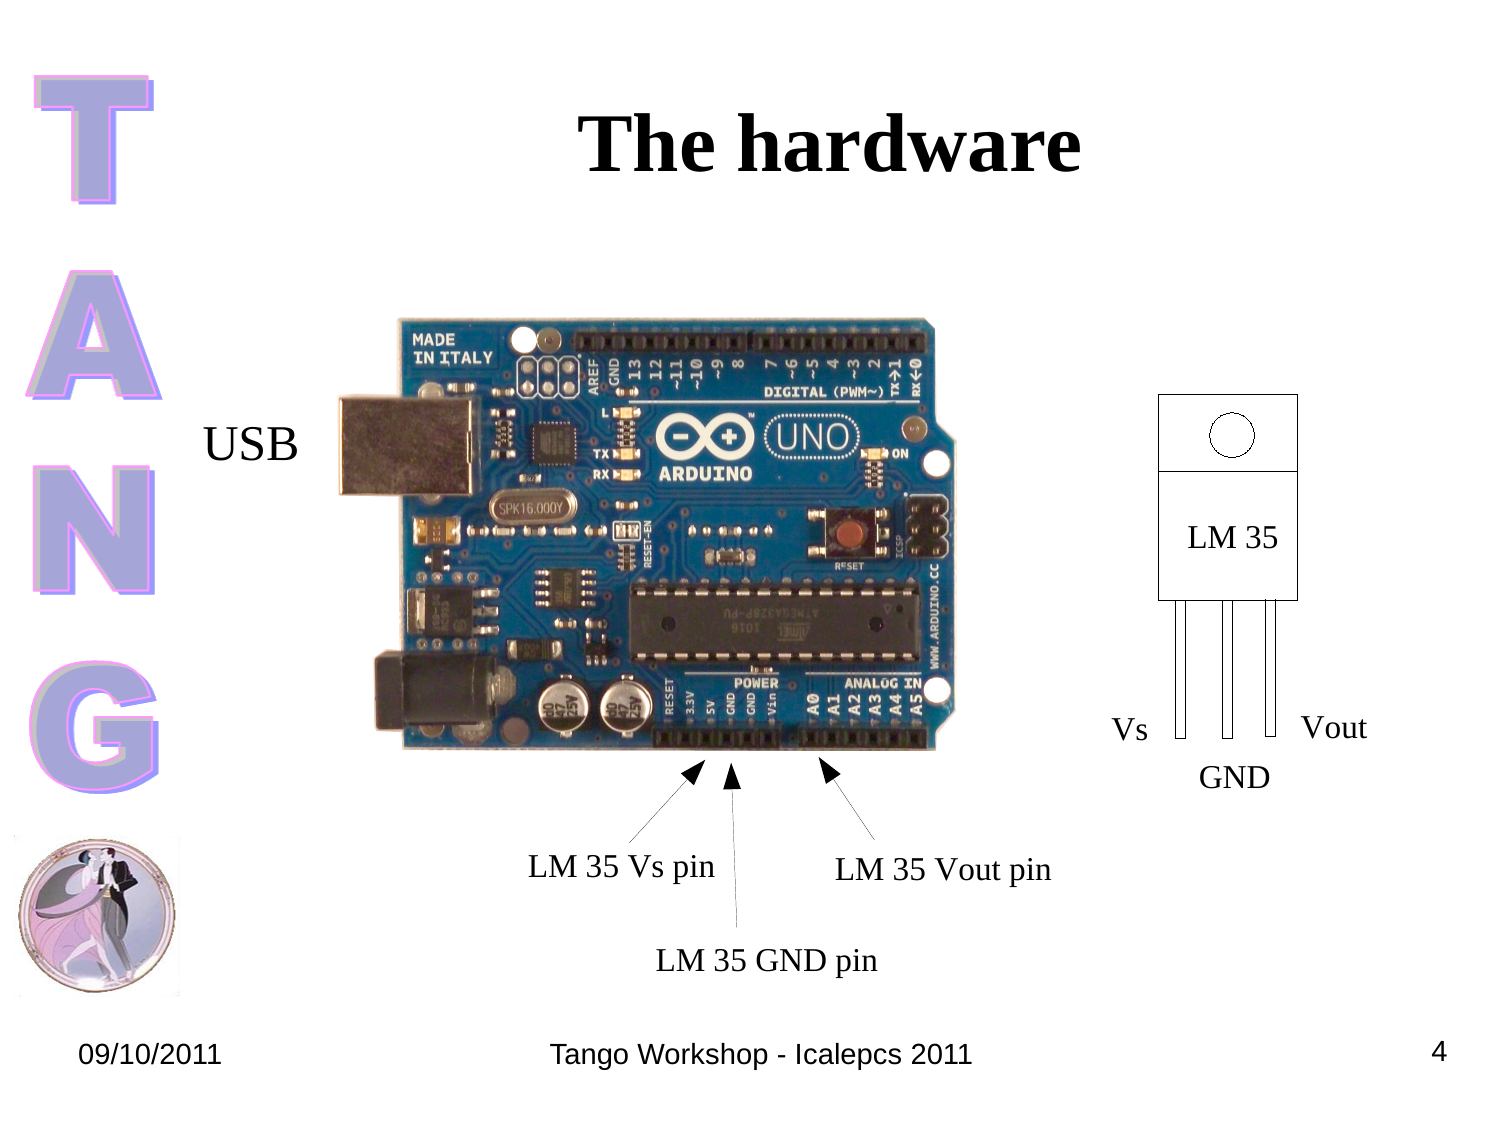

# The hardware
USB
LM 35
Vout
Vs
GND
LM 35 Vs pin
LM 35 Vout pin
LM 35 GND pin
4
09/10/2011
Tango workshop - Icalepcs 2011